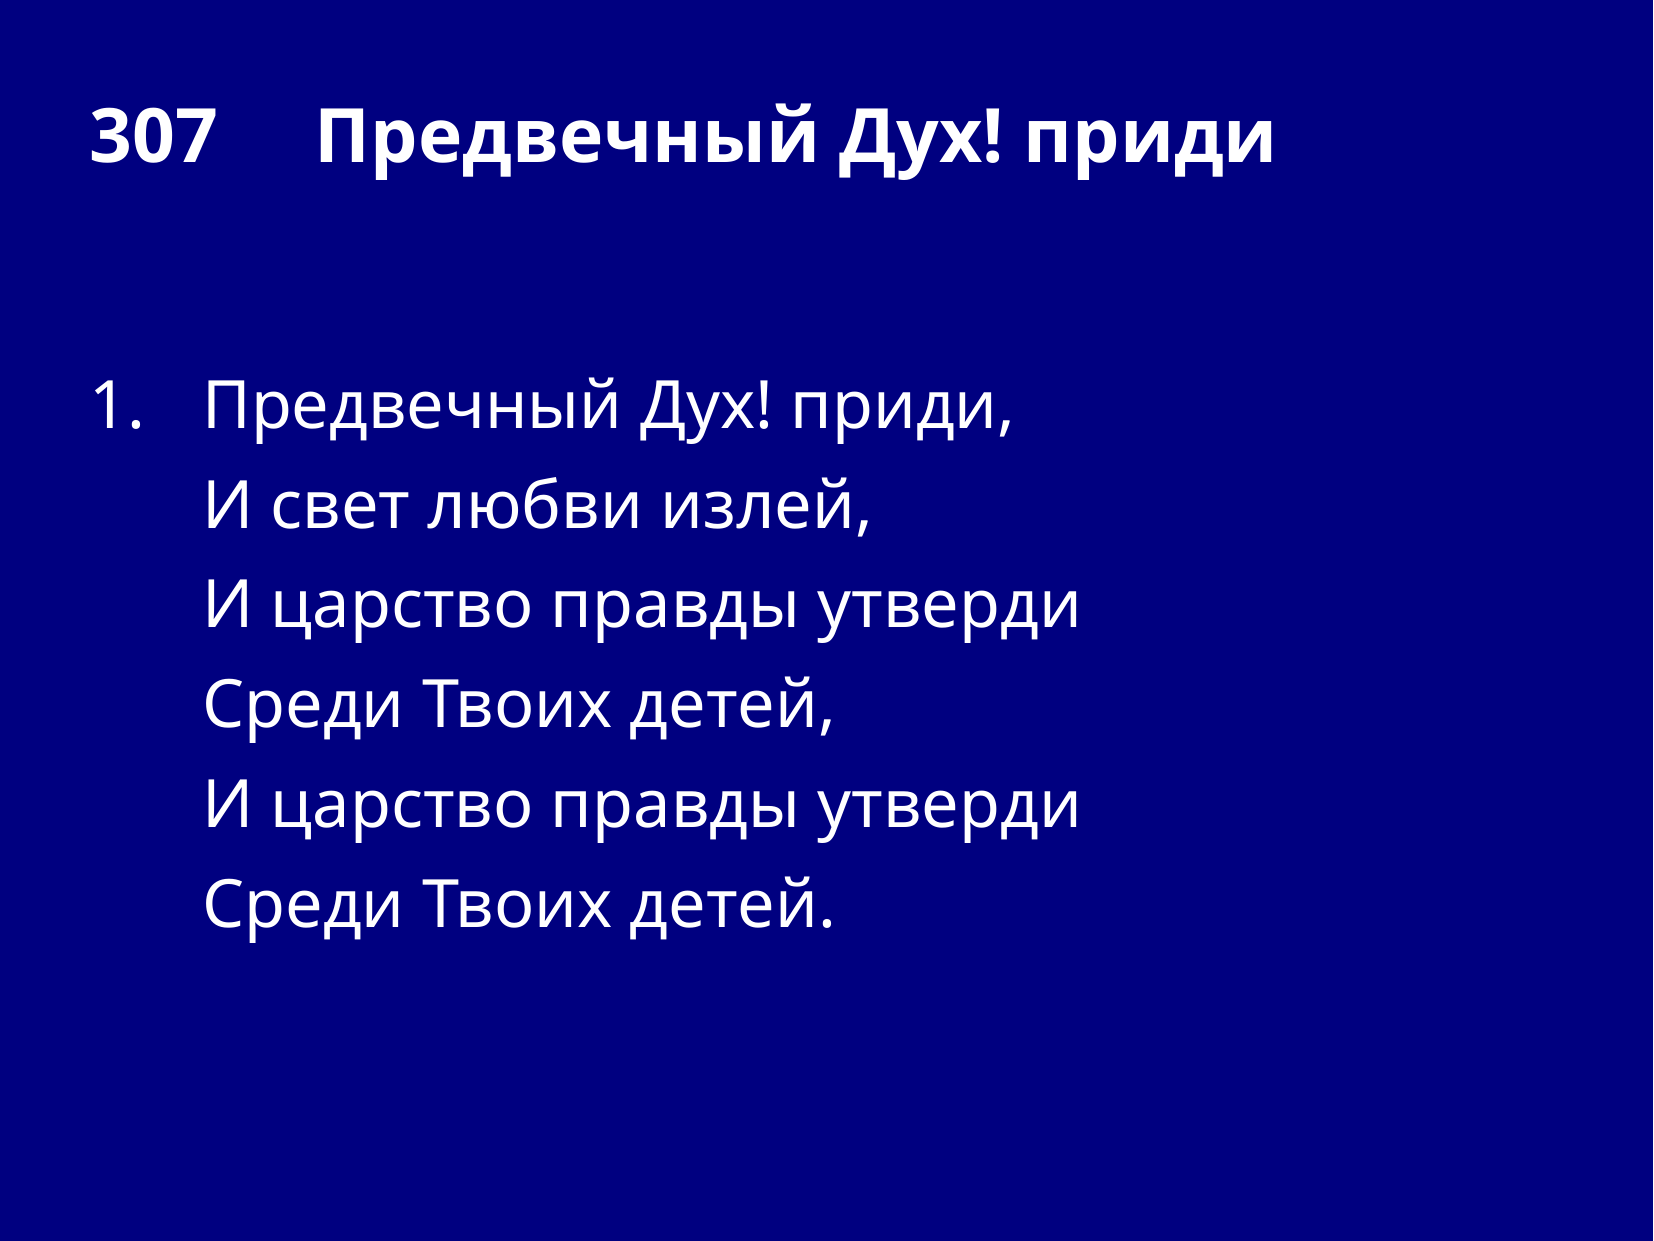

307	Предвечный Дух! приди
1.	Предвечный Дух! приди,
	И свет любви излей,
	И царство правды утверди
	Среди Твоих детей,
	И царство правды утверди
	Среди Твоих детей.